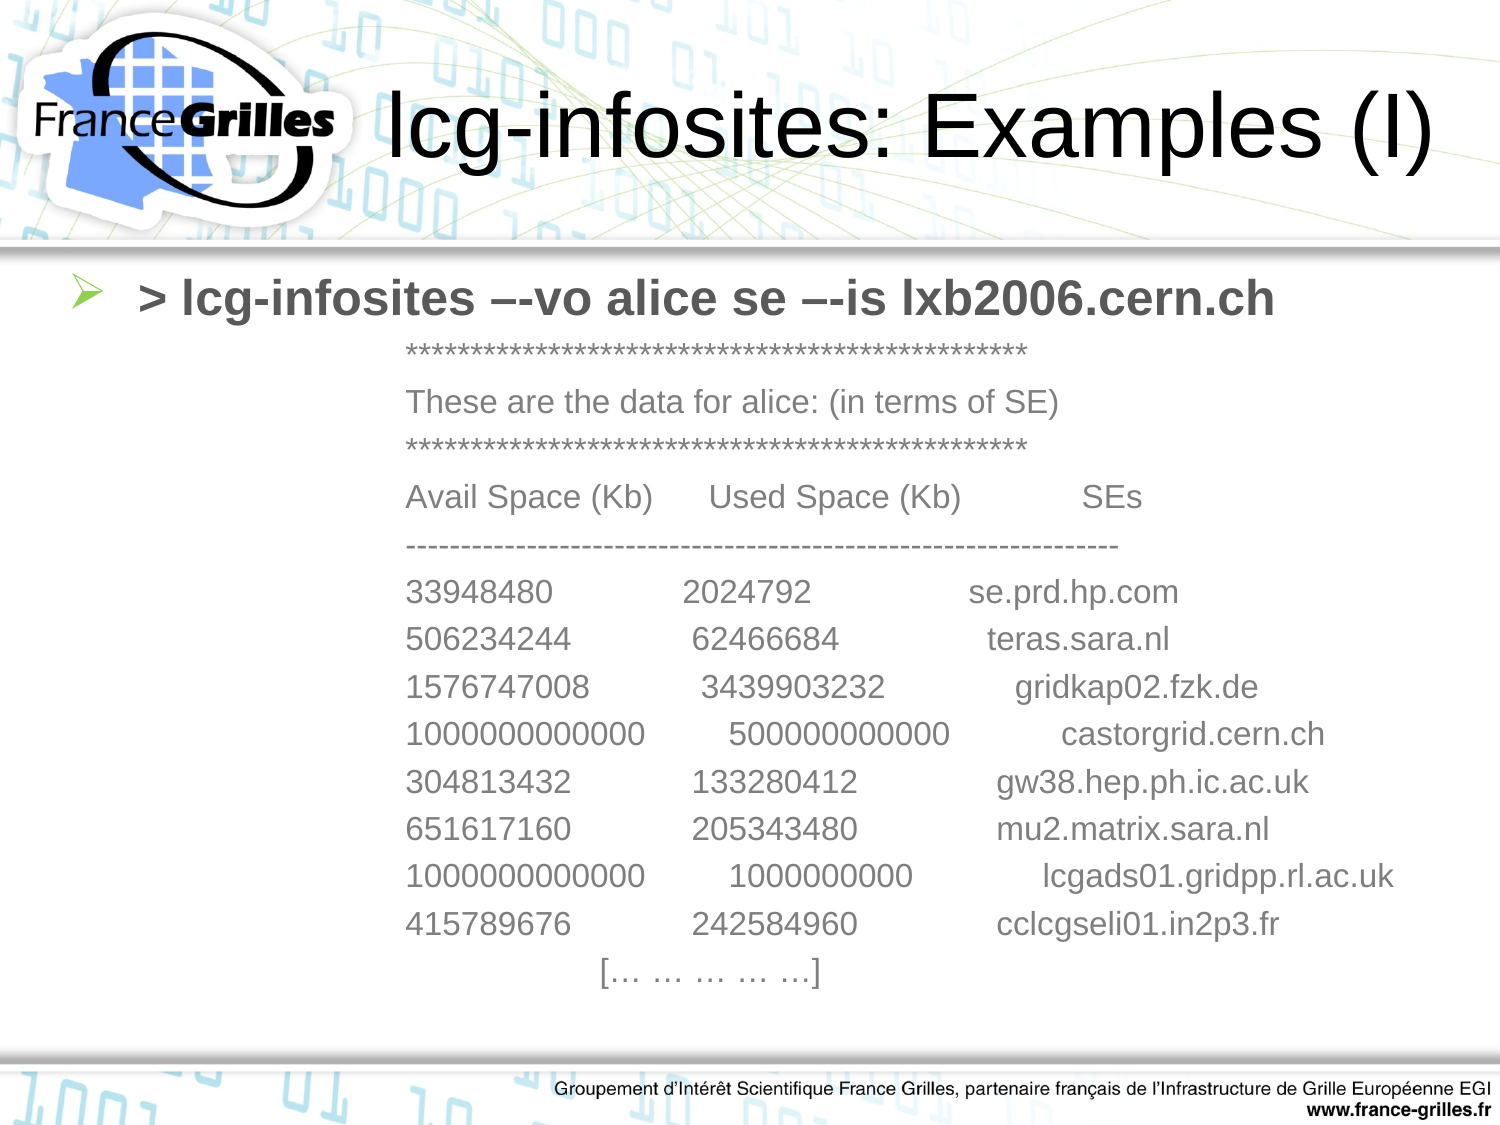

# lcg-infosites: Examples (I)
 > lcg-infosites –-vo alice se –-is lxb2006.cern.ch
************************************************
These are the data for alice: (in terms of SE)
************************************************
Avail Space (Kb) Used Space (Kb) SEs
-----------------------------------------------------------------
33948480 2024792 se.prd.hp.com
506234244 62466684 teras.sara.nl
1576747008 3439903232 gridkap02.fzk.de
1000000000000 500000000000 castorgrid.cern.ch
304813432 133280412 gw38.hep.ph.ic.ac.uk
651617160 205343480 mu2.matrix.sara.nl
1000000000000 1000000000 lcgads01.gridpp.rl.ac.uk
415789676 242584960 cclcgseli01.in2p3.fr
 [… … … … …]